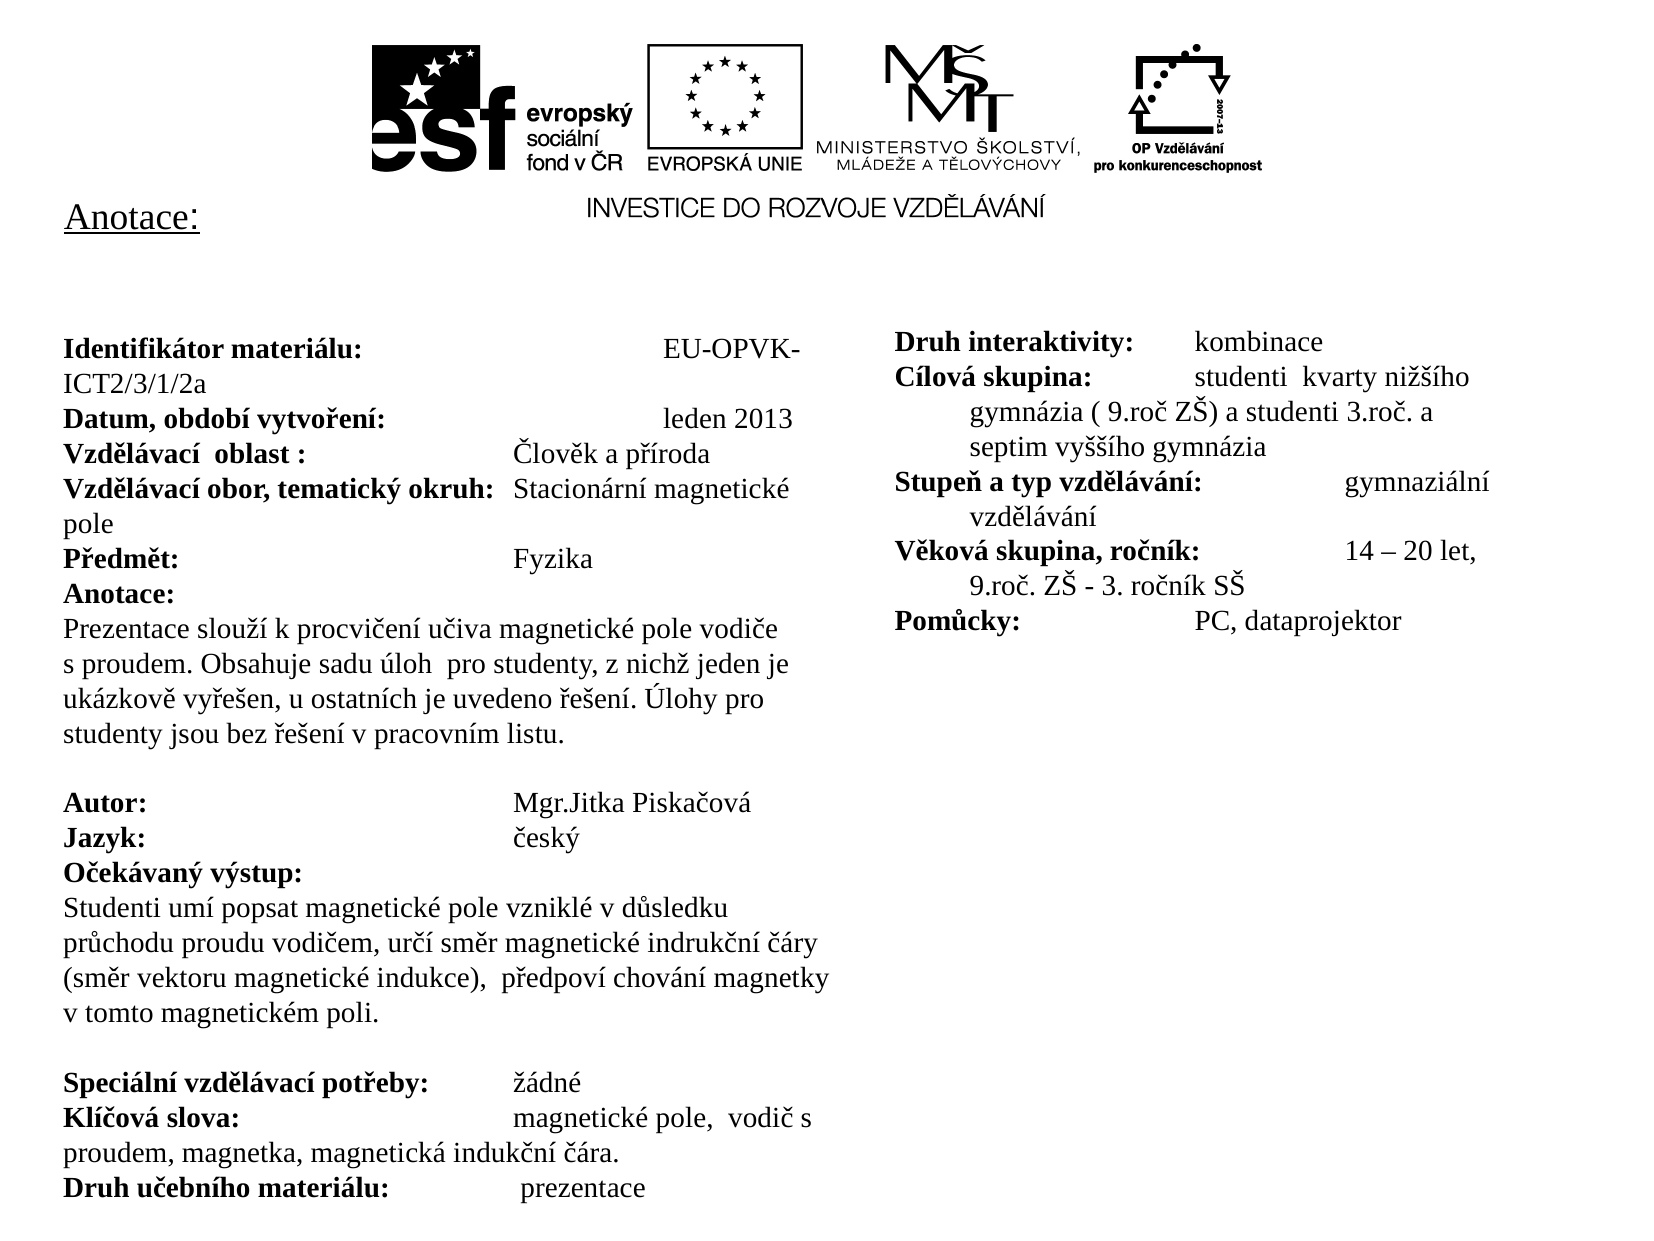

Anotace:
Druh interaktivity:	kombinace
Cílová skupina: 	studenti kvarty nižšího gymnázia ( 9.roč ZŠ) a studenti 3.roč. a septim vyššího gymnázia
Stupeň a typ vzdělávání:	gymnaziální vzdělávání
Věková skupina, ročník:	14 – 20 let, 9.roč. ZŠ - 3. ročník SŠ
Pomůcky:		PC, dataprojektor
Identifikátor materiálu:		EU-OPVK-ICT2/3/1/2a
Datum, období vytvoření:		leden 2013
Vzdělávací oblast : 		Člověk a příroda
Vzdělávací obor, tematický okruh:	Stacionární magnetické pole
Předmět:			Fyzika
Anotace:
Prezentace slouží k procvičení učiva magnetické pole vodiče s proudem. Obsahuje sadu úloh pro studenty, z nichž jeden je ukázkově vyřešen, u ostatních je uvedeno řešení. Úlohy pro studenty jsou bez řešení v pracovním listu.
Autor: 			Mgr.Jitka Piskačová
Jazyk: 			český
Očekávaný výstup:
Studenti umí popsat magnetické pole vzniklé v důsledku průchodu proudu vodičem, určí směr magnetické indrukční čáry (směr vektoru magnetické indukce), předpoví chování magnetky v tomto magnetickém poli.
Speciální vzdělávací potřeby: 	žádné
Klíčová slova: 		magnetické pole, vodič s proudem, magnetka, magnetická indukční čára.
Druh učebního materiálu:	 prezentace